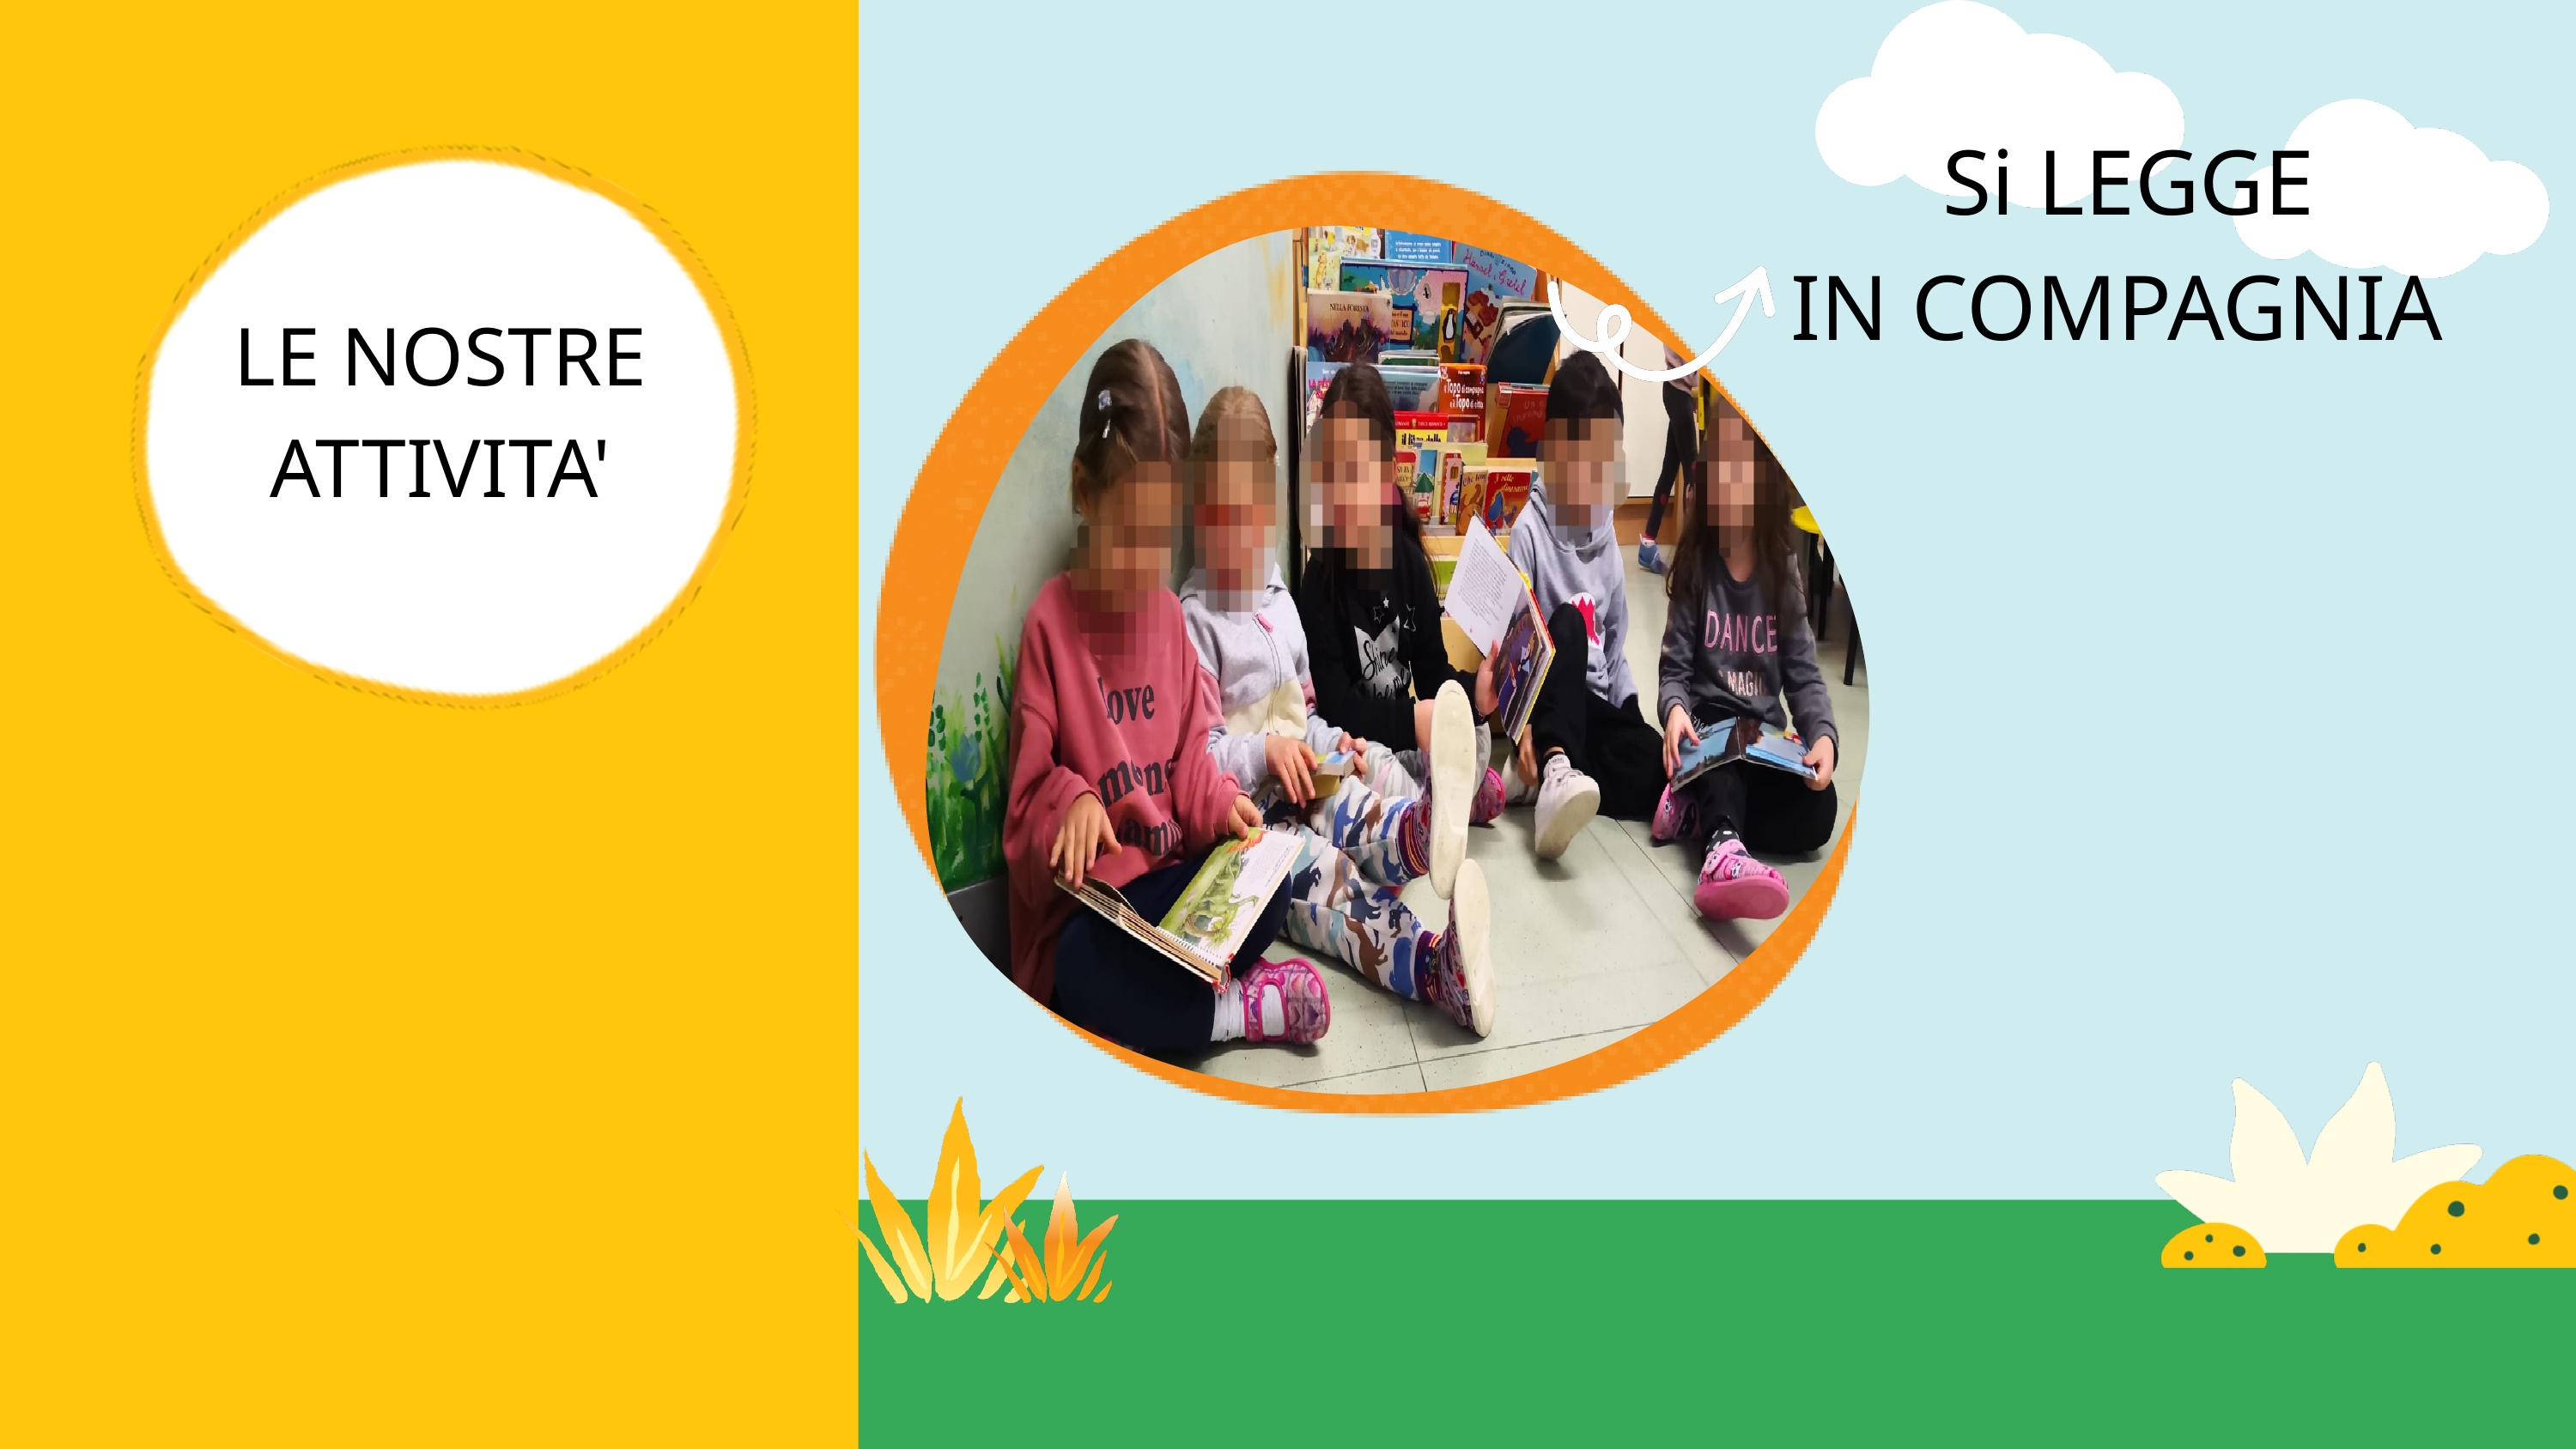

Si LEGGE
IN COMPAGNIA
LE NOSTRE
ATTIVITA'